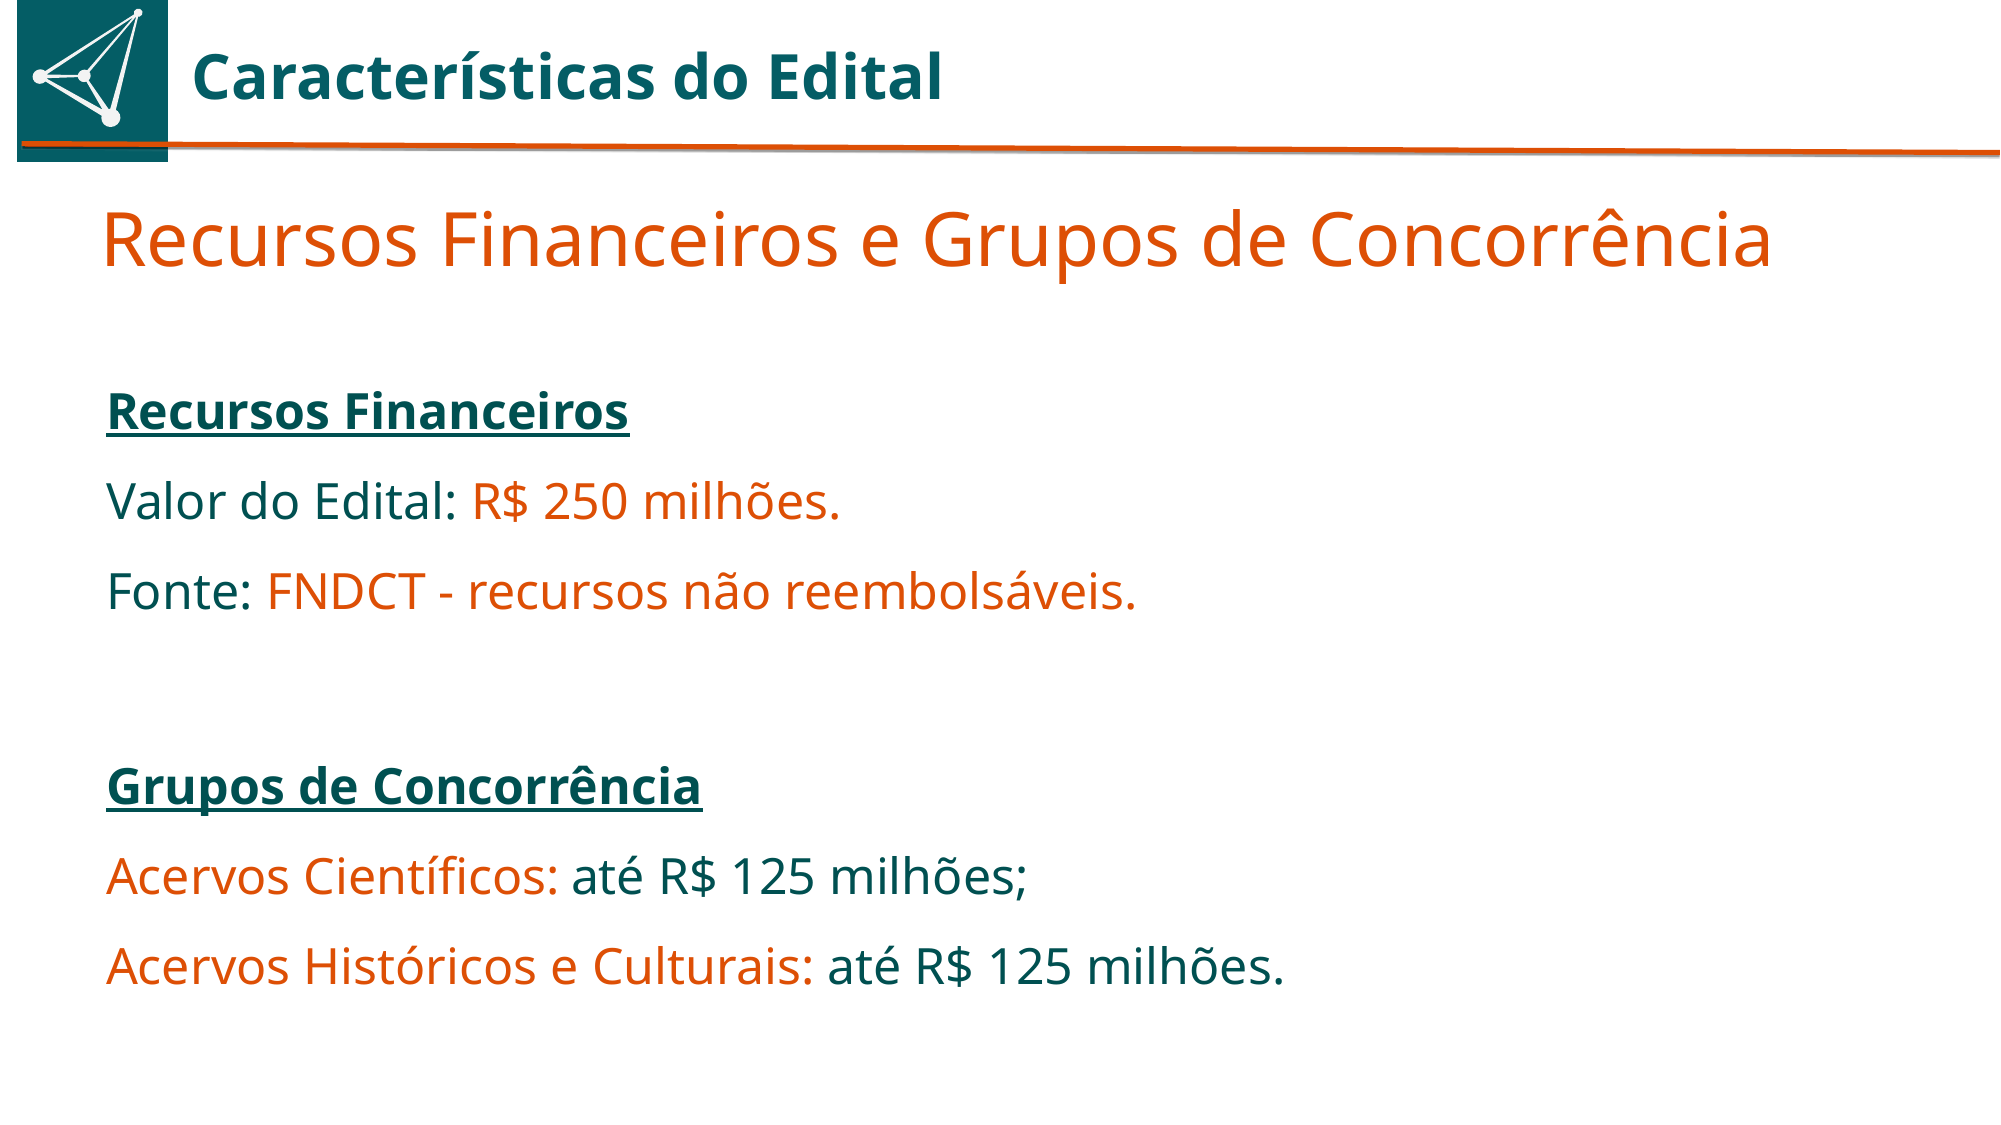

Características do Edital
Recursos Financeiros e Grupos de Concorrência
Recursos Financeiros
Valor do Edital: R$ 250 milhões.
Fonte: FNDCT - recursos não reembolsáveis.
Grupos de Concorrência
Acervos Científicos: até R$ 125 milhões;
Acervos Históricos e Culturais: até R$ 125 milhões.